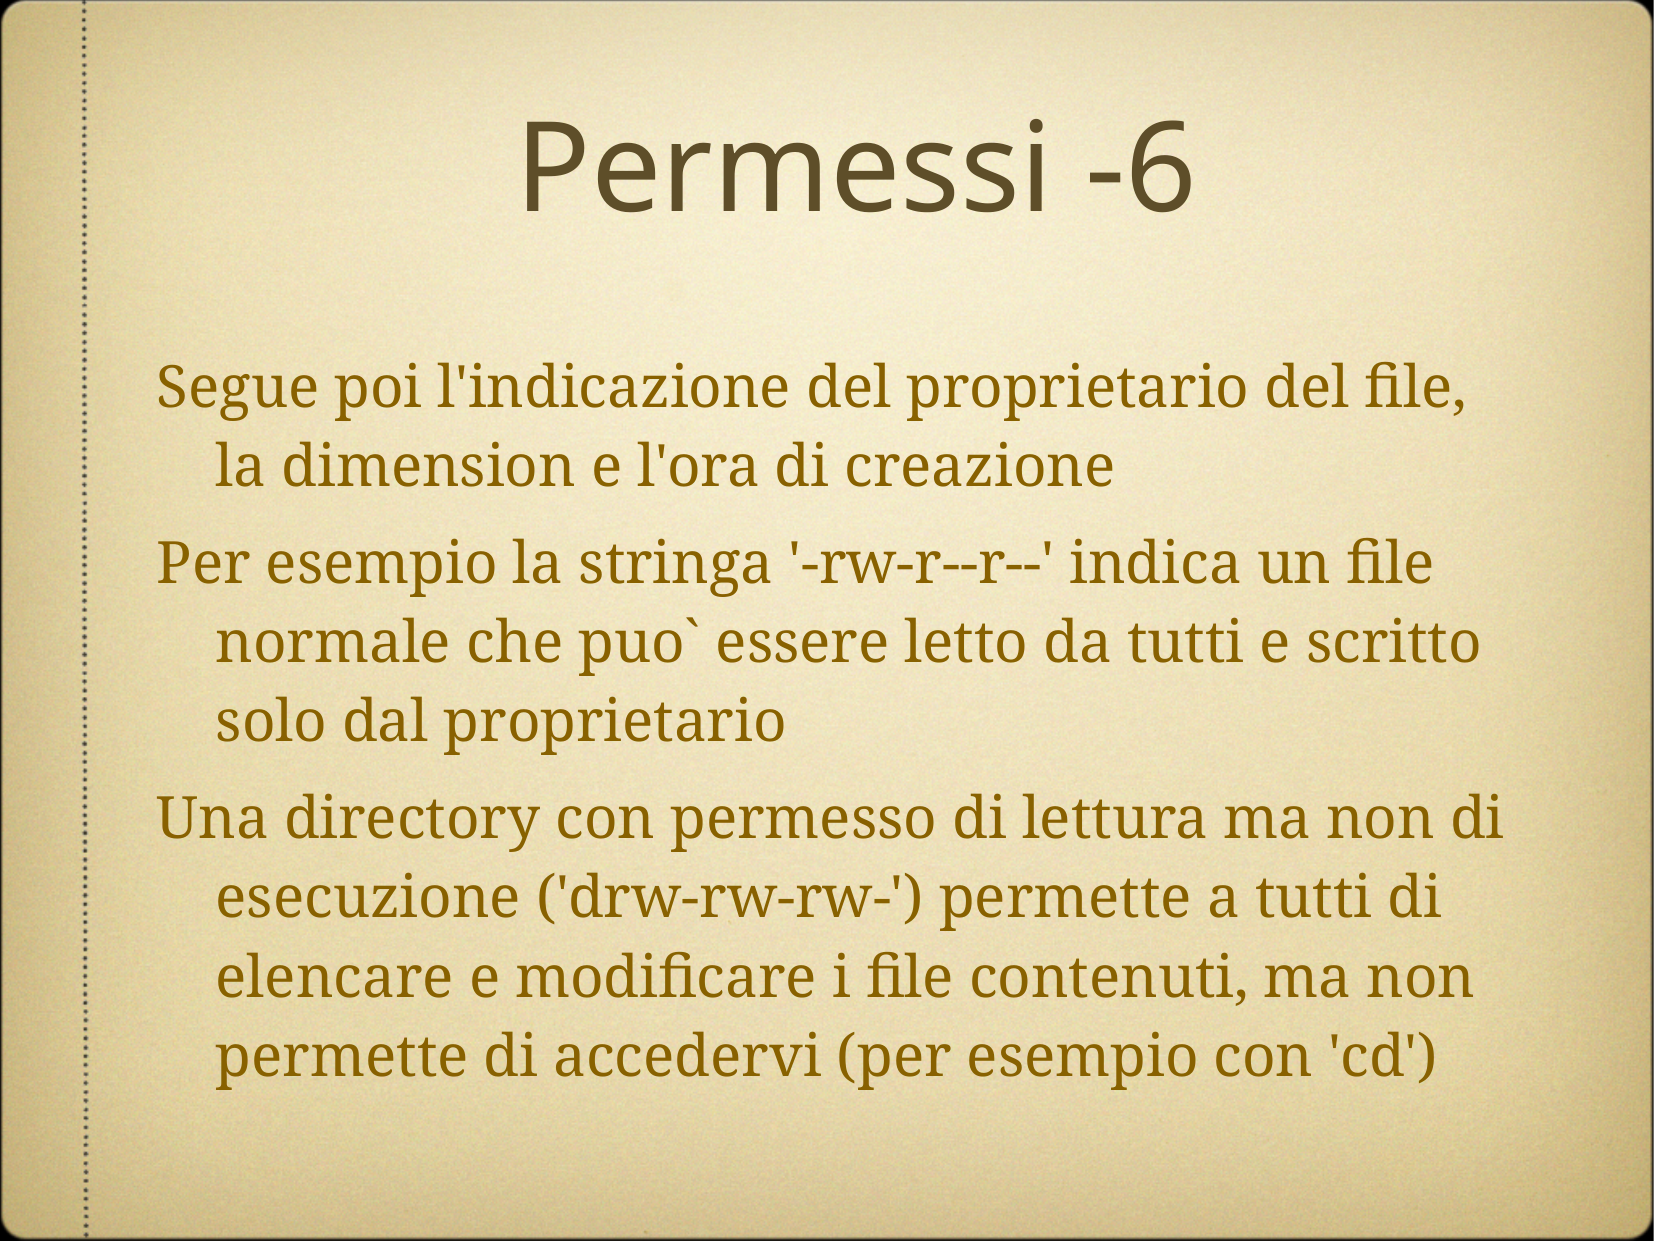

# Permessi -6
Segue poi l'indicazione del proprietario del file, la dimension e l'ora di creazione
Per esempio la stringa '-rw-r--r--' indica un file normale che puo` essere letto da tutti e scritto solo dal proprietario
Una directory con permesso di lettura ma non di esecuzione ('drw-rw-rw-') permette a tutti di elencare e modificare i file contenuti, ma non permette di accedervi (per esempio con 'cd')